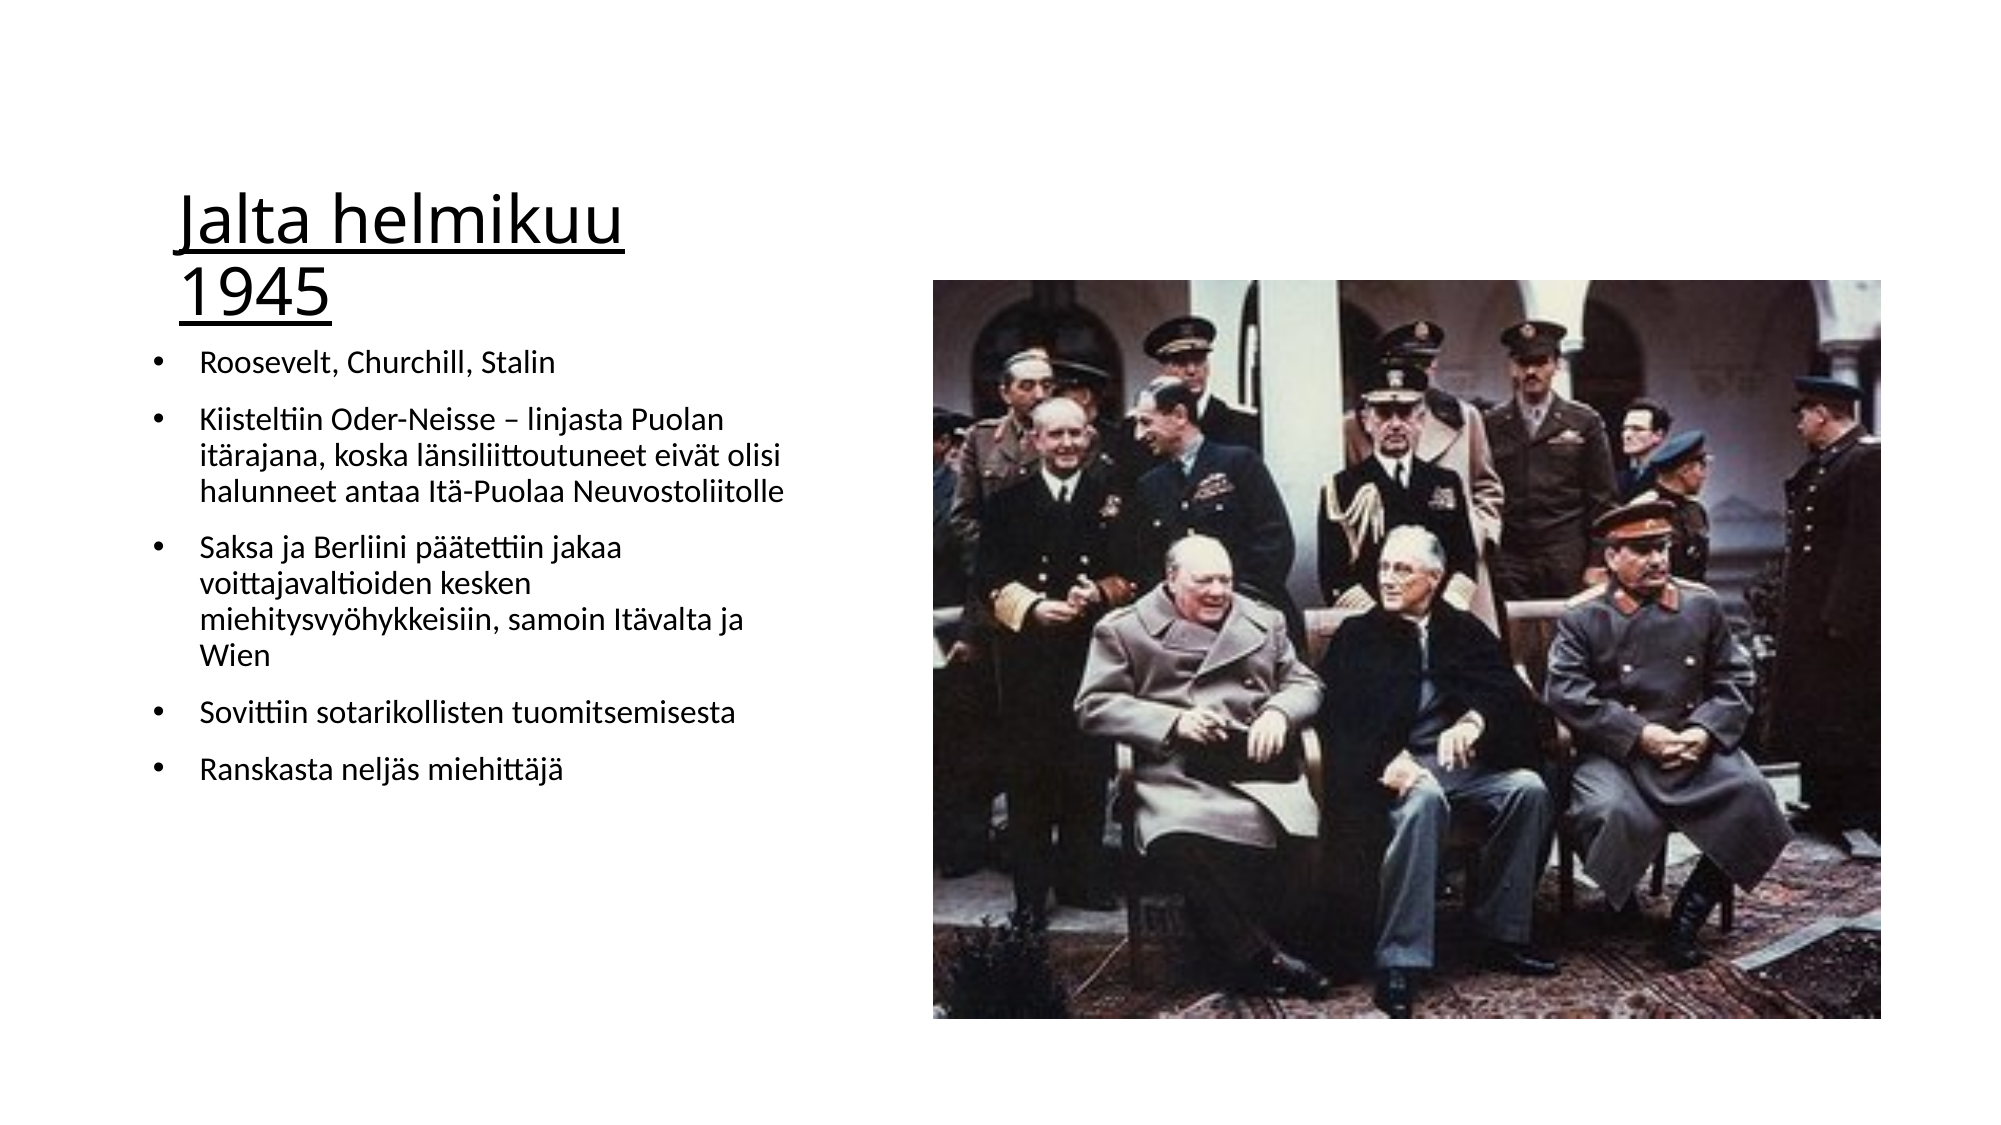

# Jalta helmikuu 1945
Roosevelt, Churchill, Stalin
Kiisteltiin Oder-Neisse – linjasta Puolan itärajana, koska länsiliittoutuneet eivät olisi halunneet antaa Itä-Puolaa Neuvostoliitolle
Saksa ja Berliini päätettiin jakaa voittajavaltioiden kesken miehitysvyöhykkeisiin, samoin Itävalta ja Wien
Sovittiin sotarikollisten tuomitsemisesta
Ranskasta neljäs miehittäjä